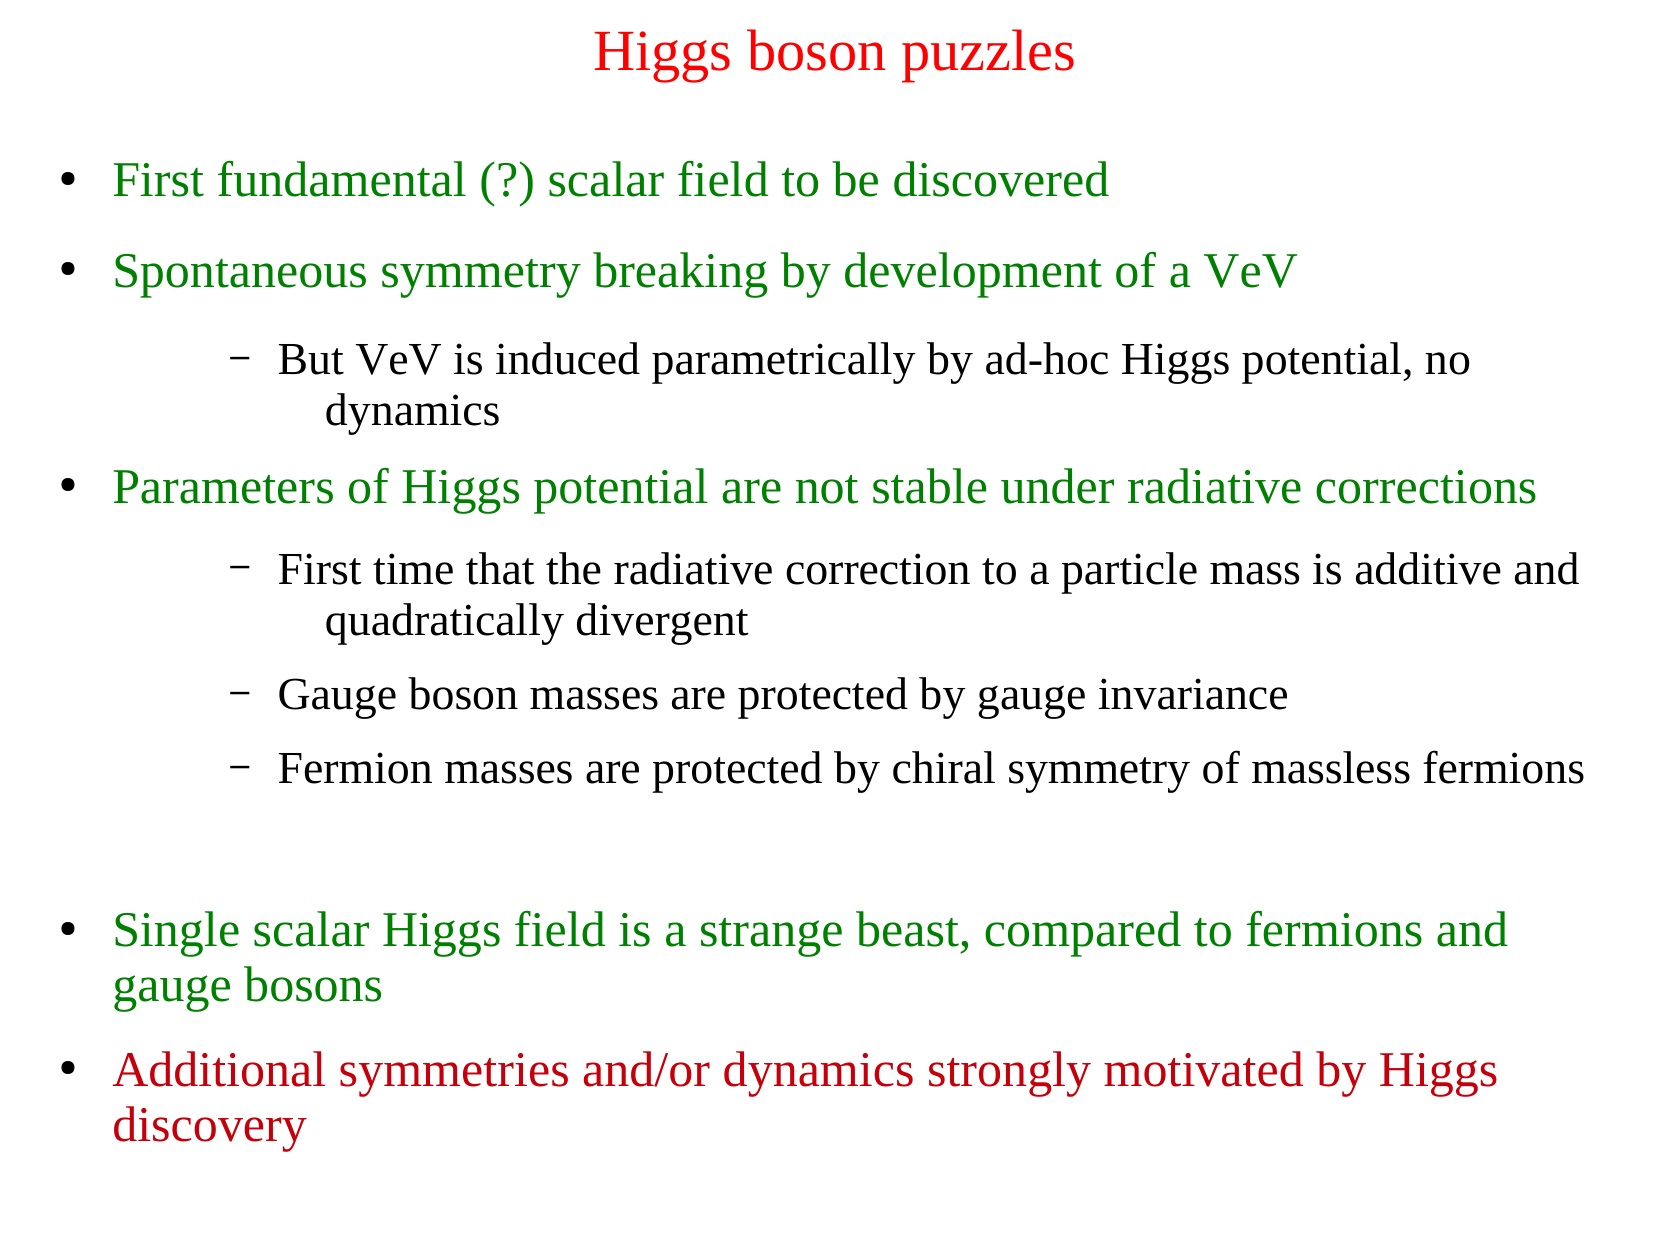

# Higgs boson puzzles
First fundamental (?) scalar field to be discovered
Spontaneous symmetry breaking by development of a VeV
But VeV is induced parametrically by ad-hoc Higgs potential, no dynamics
Parameters of Higgs potential are not stable under radiative corrections
First time that the radiative correction to a particle mass is additive and quadratically divergent
Gauge boson masses are protected by gauge invariance
Fermion masses are protected by chiral symmetry of massless fermions
Single scalar Higgs field is a strange beast, compared to fermions and gauge bosons
Additional symmetries and/or dynamics strongly motivated by Higgs discovery